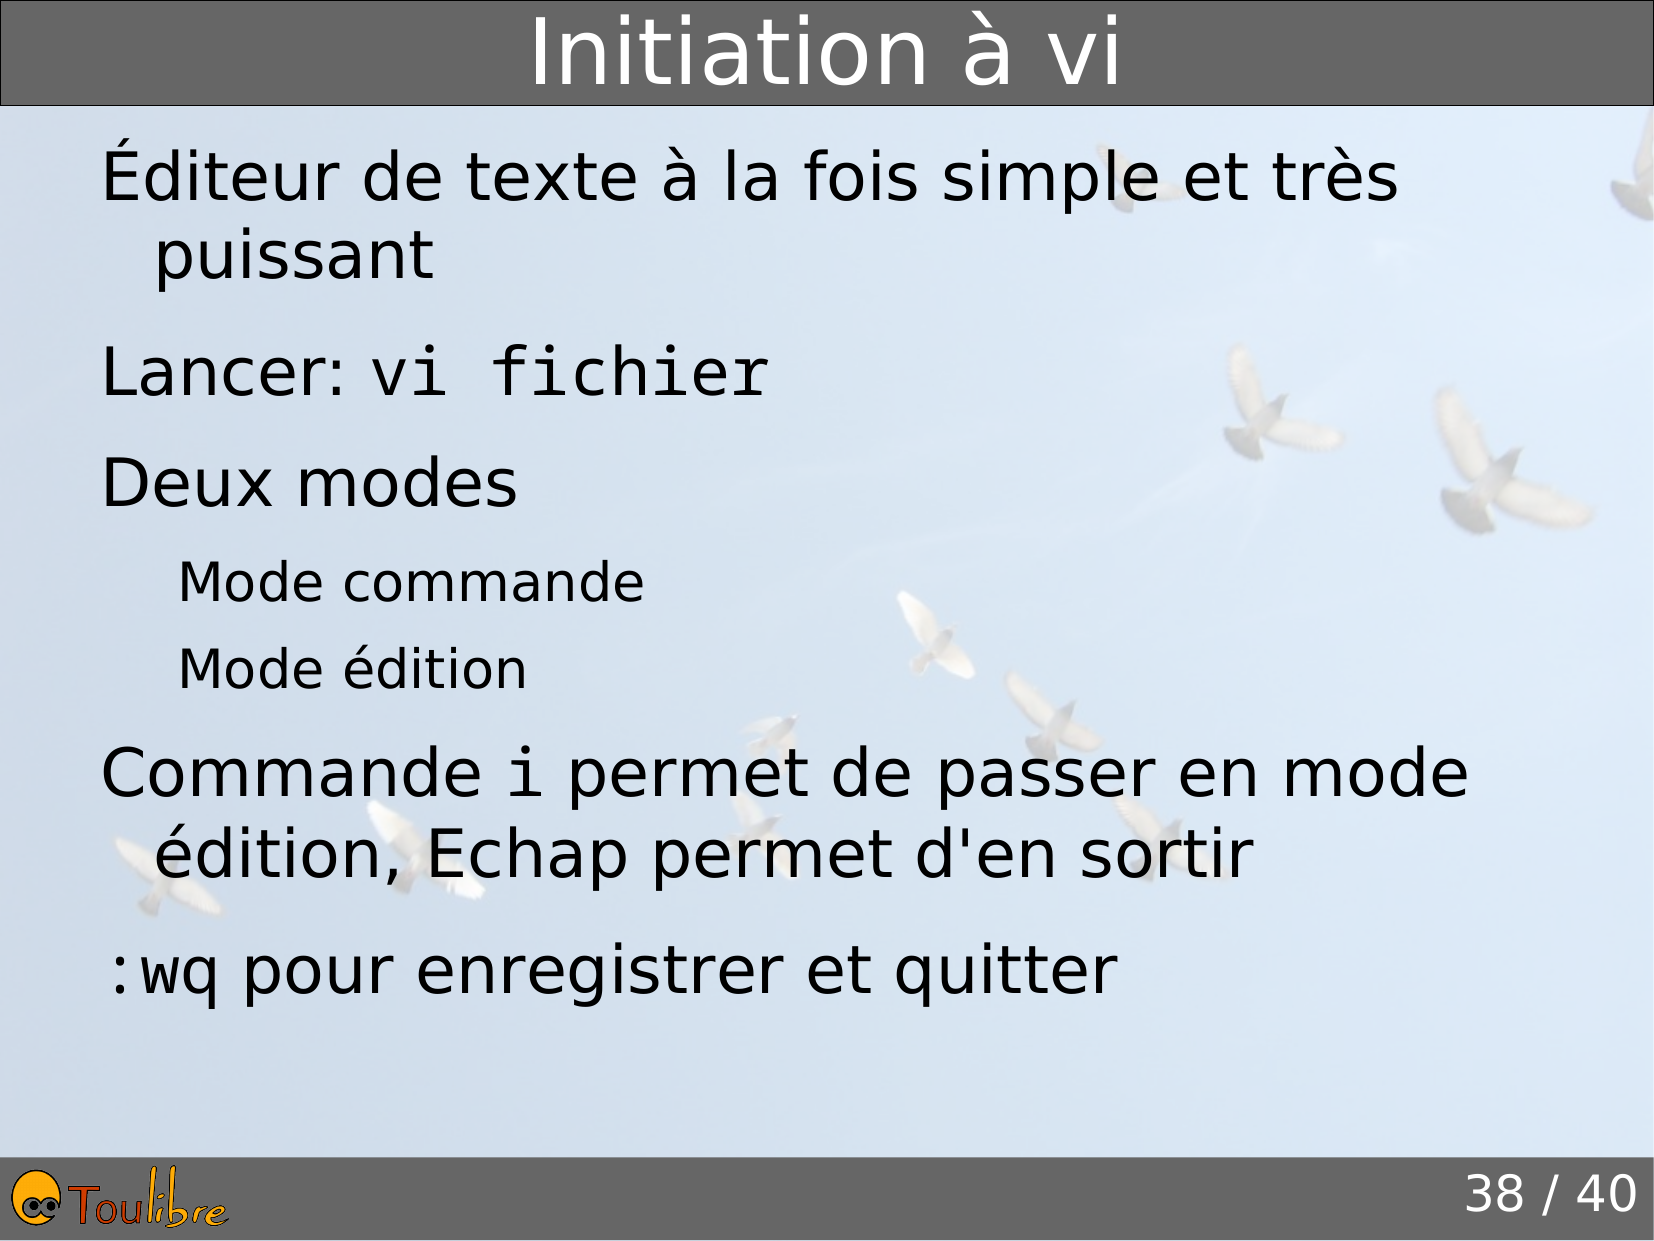

# Initiation à vi
Éditeur de texte à la fois simple et très puissant
Lancer: vi fichier
Deux modes
Mode commande
Mode édition
Commande i permet de passer en mode édition, Echap permet d'en sortir
:wq pour enregistrer et quitter